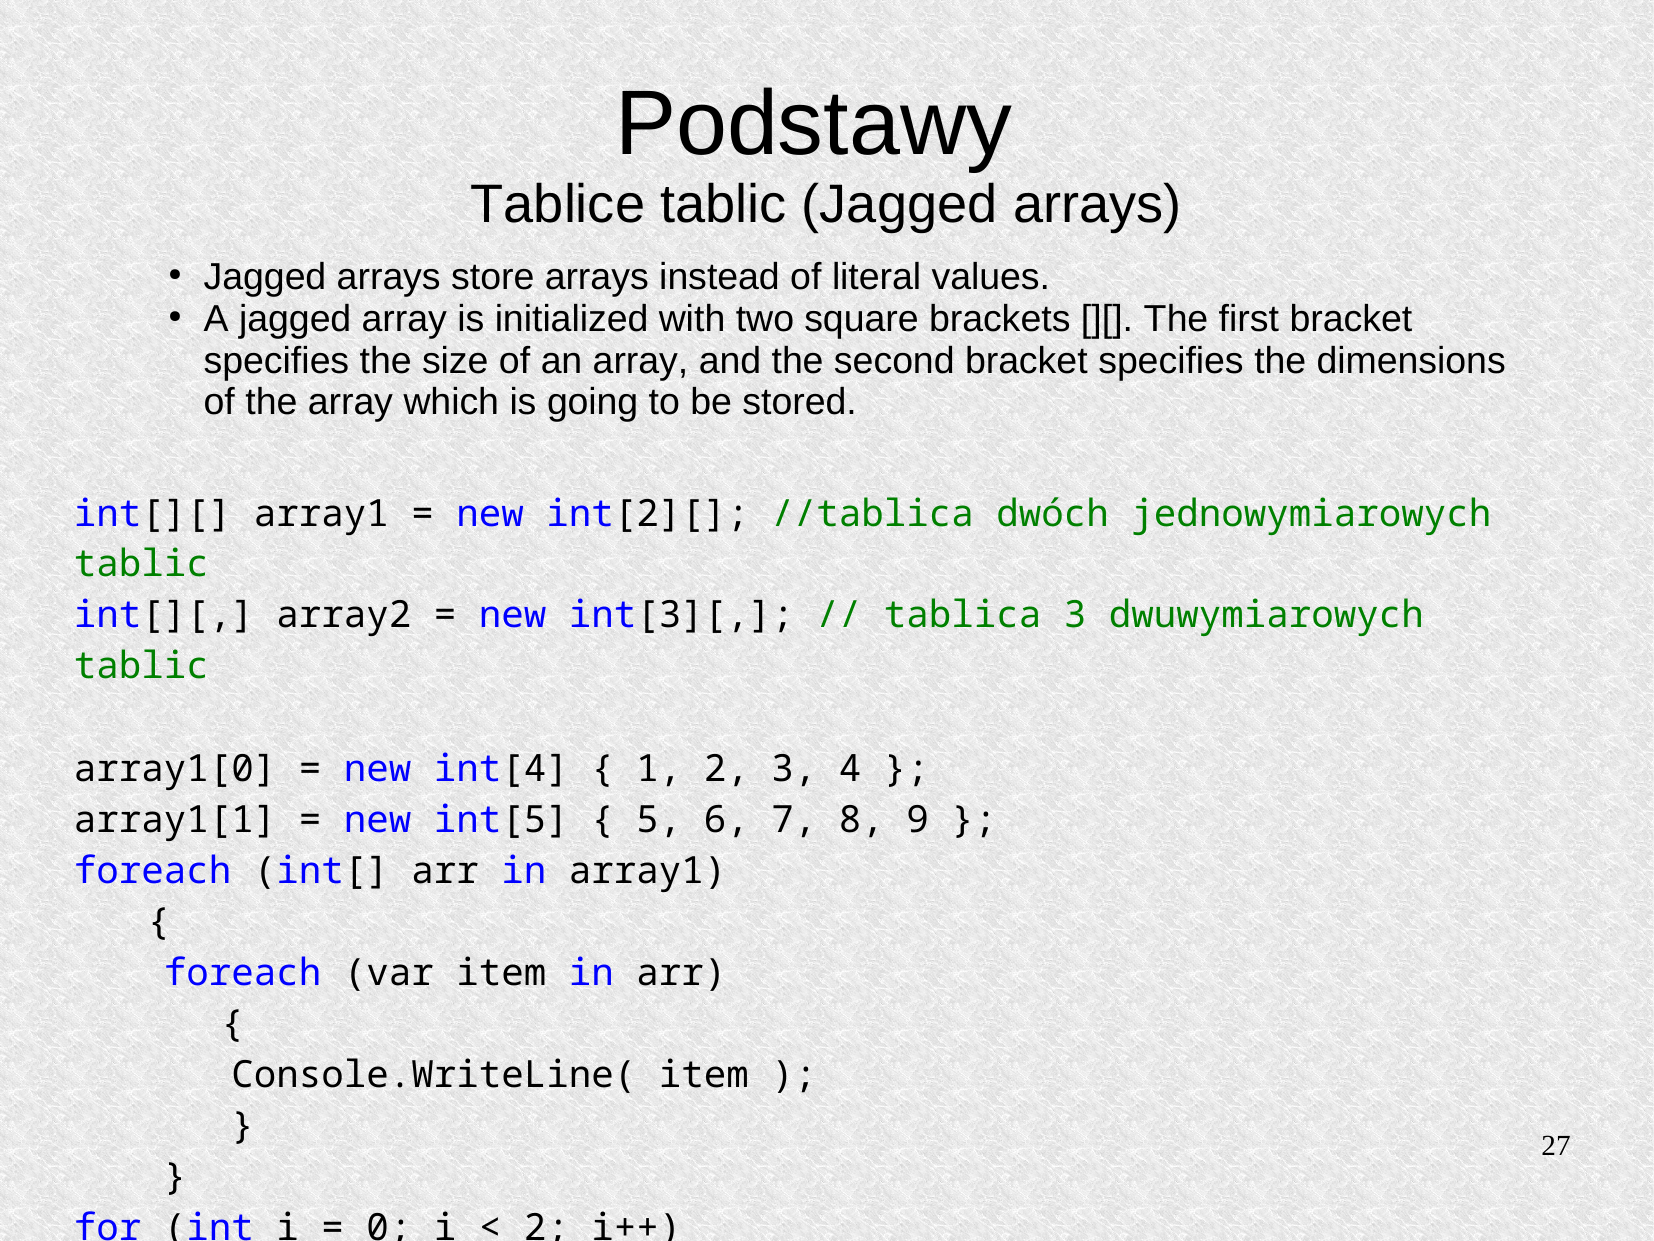

# Podstawy Tablice tablic (Jagged arrays)
Jagged arrays store arrays instead of literal values.
A jagged array is initialized with two square brackets [][]. The first bracket specifies the size of an array, and the second bracket specifies the dimensions of the array which is going to be stored.
int[][] array1 = new int[2][]; //tablica dwóch jednowymiarowych tablic
int[][,] array2 = new int[3][,]; // tablica 3 dwuwymiarowych tablic
array1[0] = new int[4] { 1, 2, 3, 4 };
array1[1] = new int[5] { 5, 6, 7, 8, 9 };
foreach (int[] arr in array1)
	{
 foreach (var item in arr)
 	{
 Console.WriteLine( item );
 }
 }
for (int i = 0; i < 2; i++)
	{
 for (int j = 0; j < array1[i].Length; j++)
 	{
 Console.WriteLine($"array1[{i}][{j}] = {array1[i][j]}");
 }
 }
27